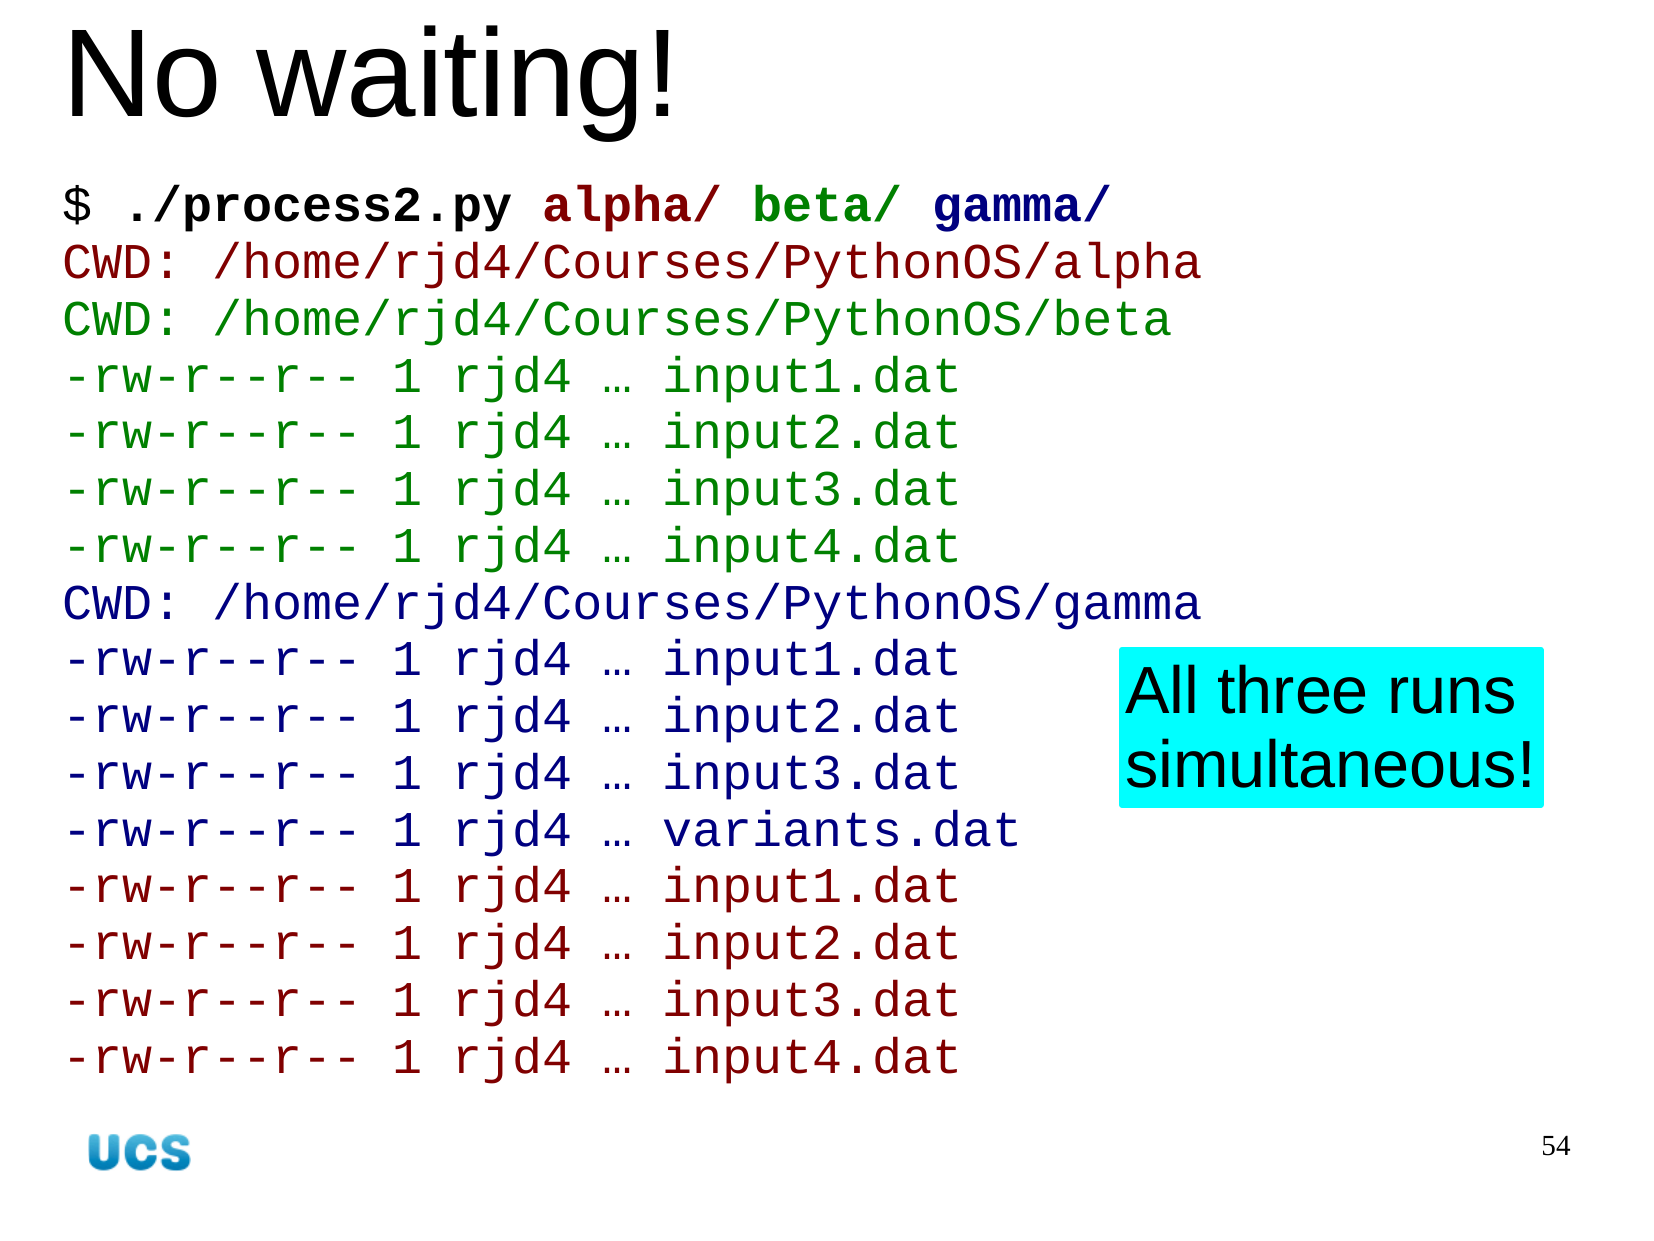

No waiting!
$ ./process2.py alpha/ beta/ gamma/
CWD: /home/rjd4/Courses/PythonOS/alpha
CWD: /home/rjd4/Courses/PythonOS/beta
-rw-r--r-- 1 rjd4 … input1.dat
-rw-r--r-- 1 rjd4 … input2.dat
-rw-r--r-- 1 rjd4 … input3.dat
-rw-r--r-- 1 rjd4 … input4.dat
CWD: /home/rjd4/Courses/PythonOS/gamma
-rw-r--r-- 1 rjd4 … input1.dat
-rw-r--r-- 1 rjd4 … input2.dat
-rw-r--r-- 1 rjd4 … input3.dat
-rw-r--r-- 1 rjd4 … variants.dat
-rw-r--r-- 1 rjd4 … input1.dat
-rw-r--r-- 1 rjd4 … input2.dat
-rw-r--r-- 1 rjd4 … input3.dat
-rw-r--r-- 1 rjd4 … input4.dat
All three runs
simultaneous!
54